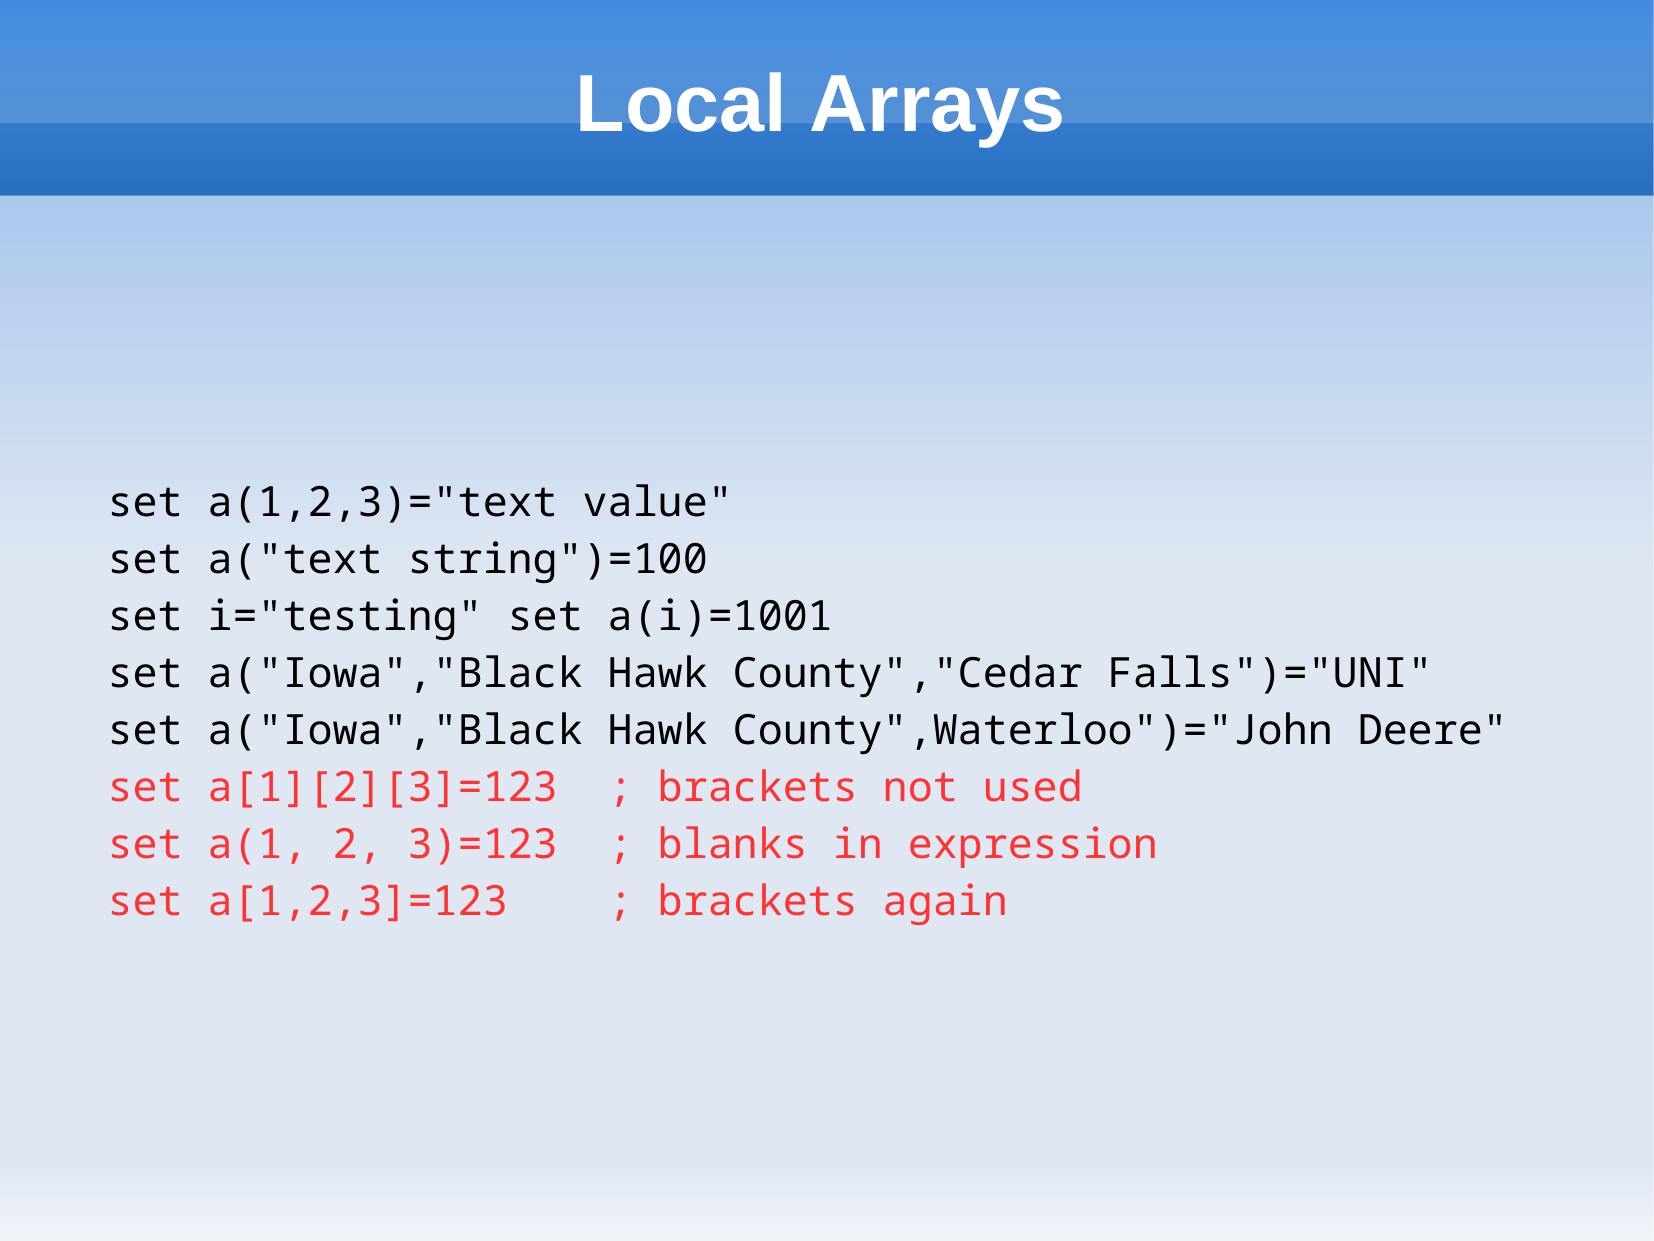

# Local Arrays
 set a(1,2,3)="text value"
 set a("text string")=100
 set i="testing" set a(i)=1001
 set a("Iowa","Black Hawk County","Cedar Falls")="UNI"
 set a("Iowa","Black Hawk County",Waterloo")="John Deere"
 set a[1][2][3]=123 ; brackets not used
 set a(1, 2, 3)=123 ; blanks in expression
 set a[1,2,3]=123 ; brackets again